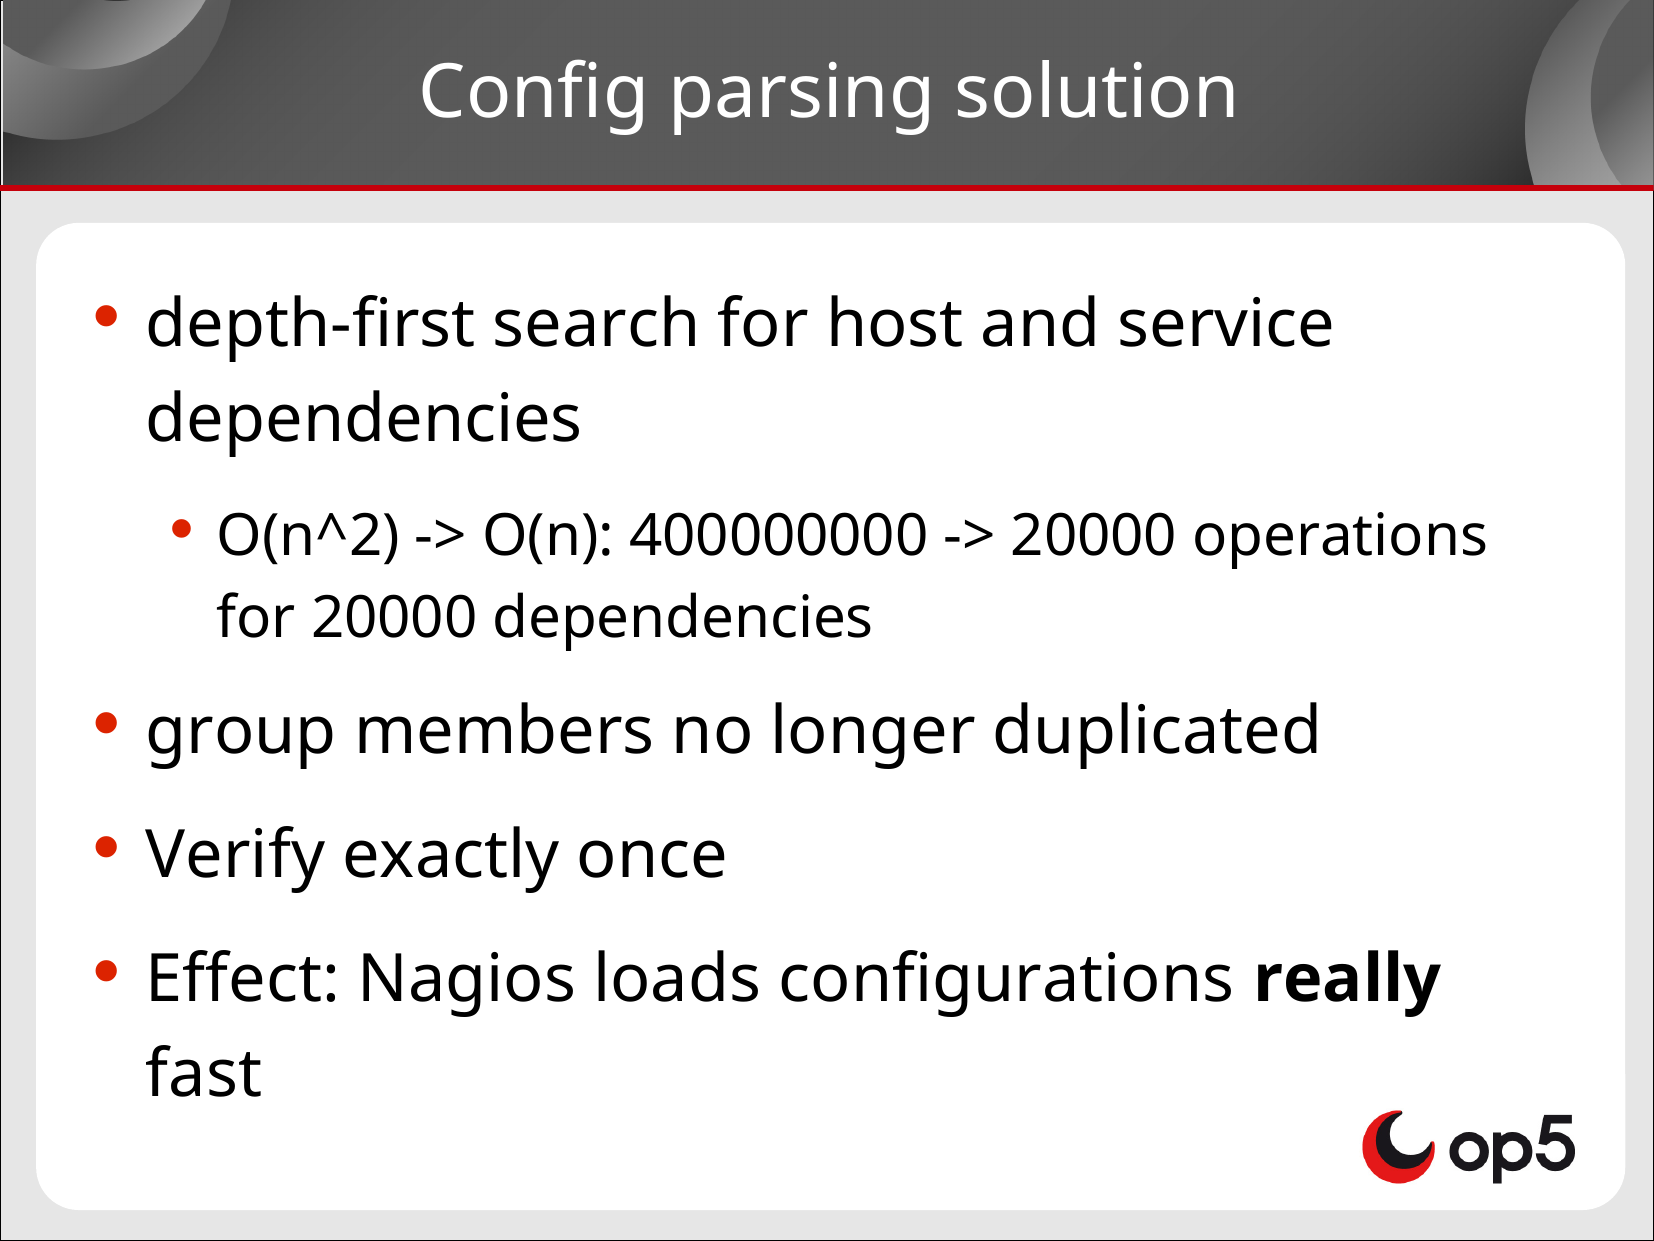

Config parsing solution
# depth-first search for host and service dependencies
O(n^2) -> O(n): 400000000 -> 20000 operations for 20000 dependencies
group members no longer duplicated
Verify exactly once
Effect: Nagios loads configurations really fast